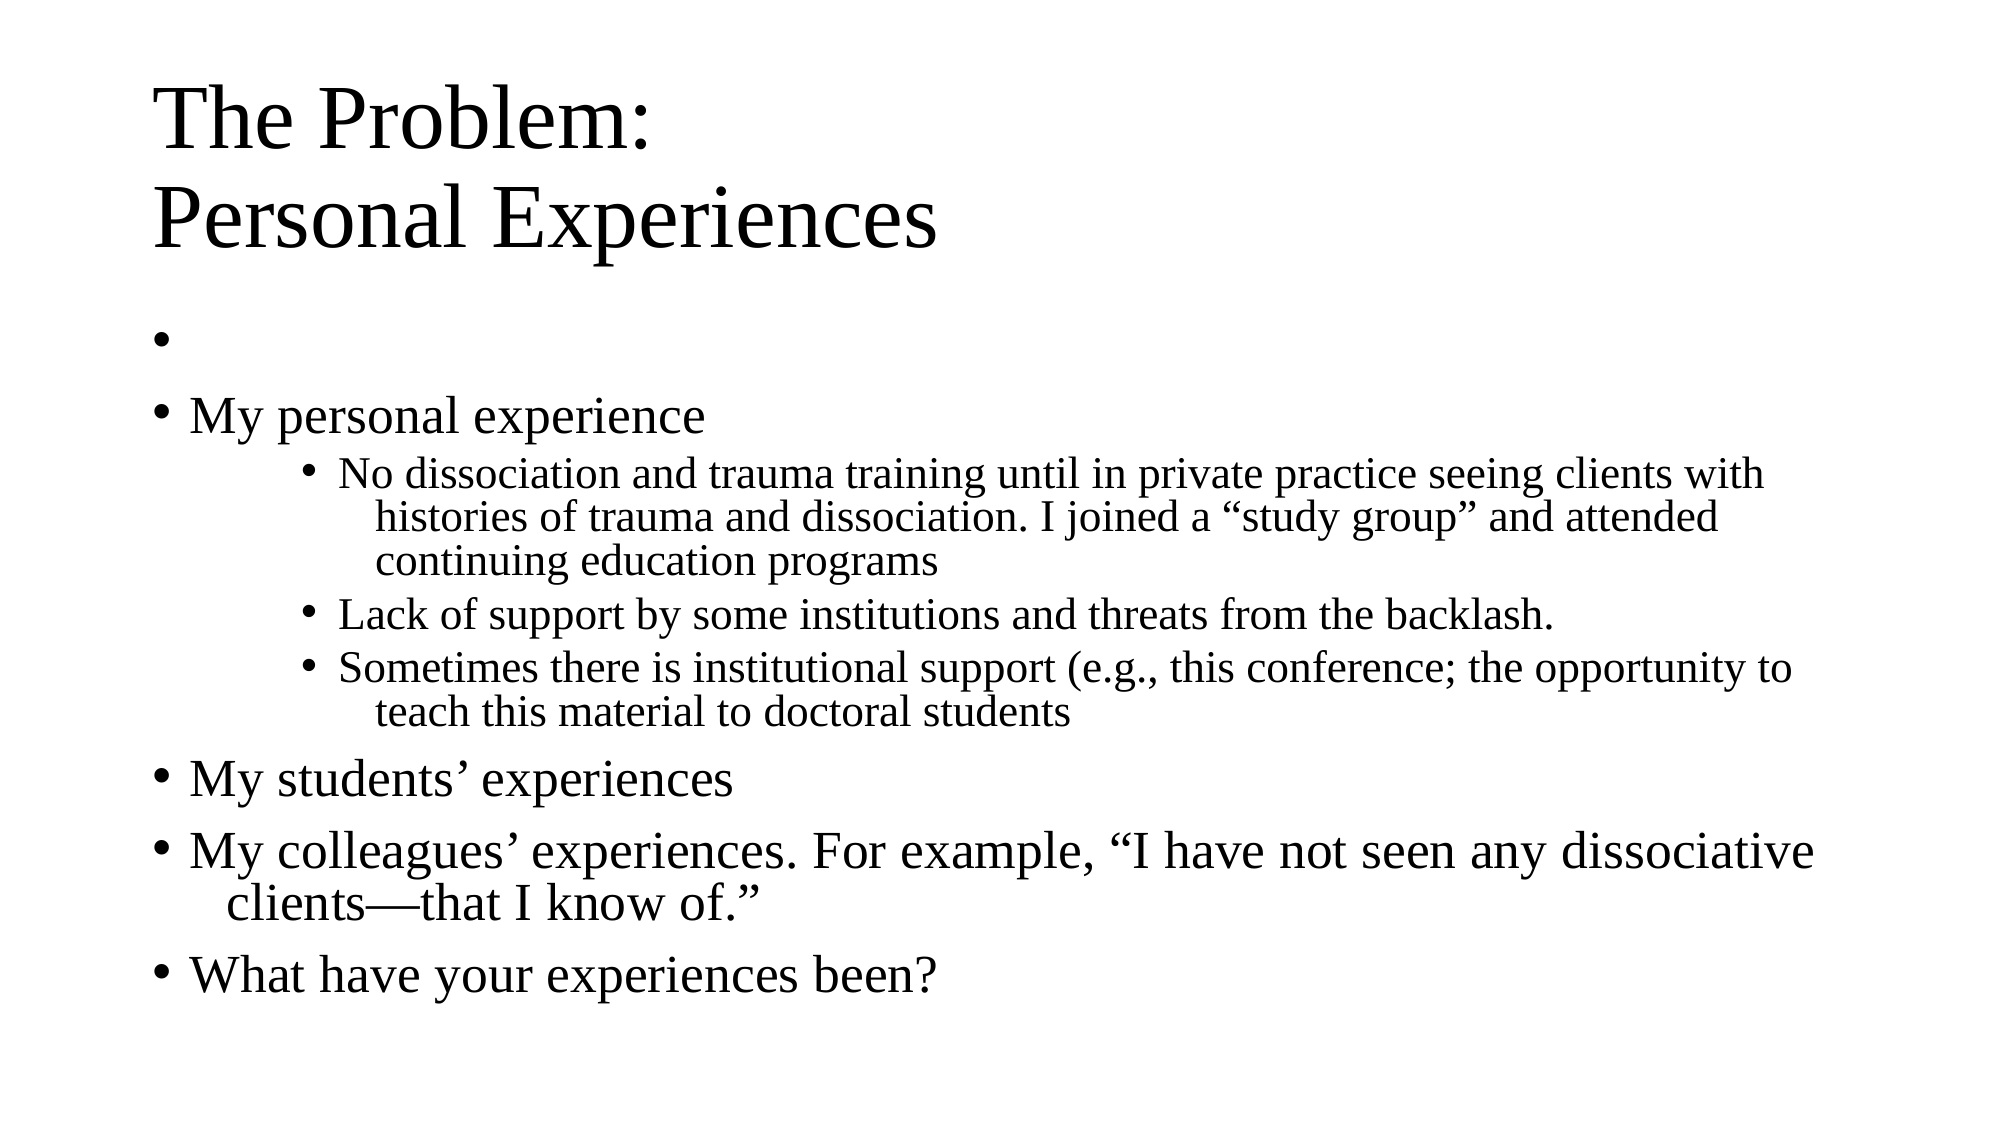

# The Problem: Personal Experiences
My personal experience
No dissociation and trauma training until in private practice seeing clients with histories of trauma and dissociation. I joined a “study group” and attended continuing education programs
Lack of support by some institutions and threats from the backlash.
Sometimes there is institutional support (e.g., this conference; the opportunity to teach this material to doctoral students
My students’ experiences
My colleagues’ experiences. For example, “I have not seen any dissociative clients—that I know of.”
What have your experiences been?